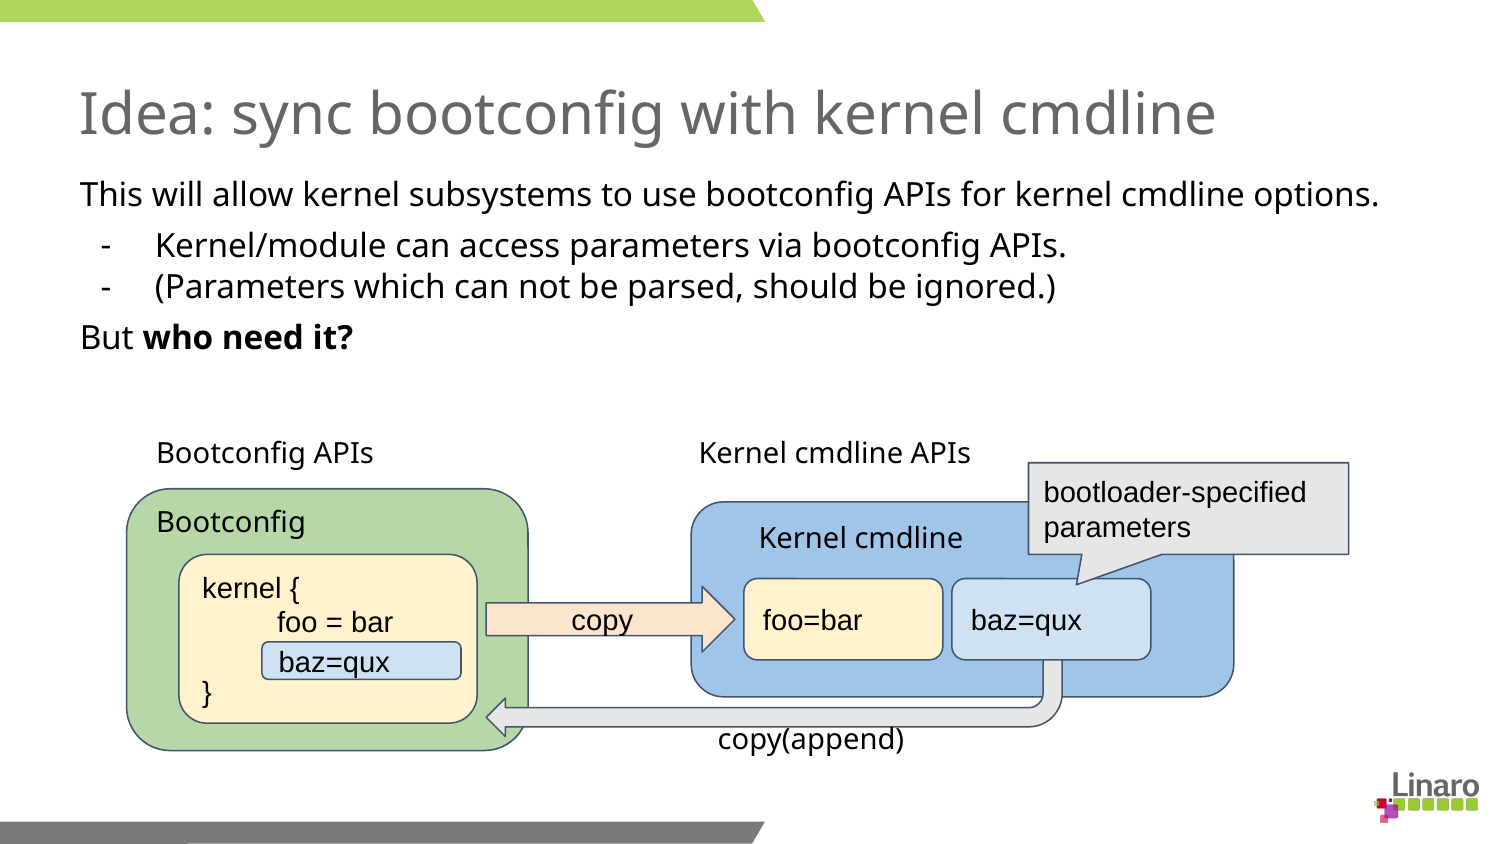

# Idea: sync bootconfig with kernel cmdline
This will allow kernel subsystems to use bootconfig APIs for kernel cmdline options.
Kernel/module can access parameters via bootconfig APIs.
(Parameters which can not be parsed, should be ignored.)
But who need it?
Bootconfig APIs
Kernel cmdline APIs
bootloader-specified parameters
Bootconfig
Kernel cmdline
kernel {
	foo = bar
}
foo=bar
baz=qux
copy
baz=qux
copy(append)